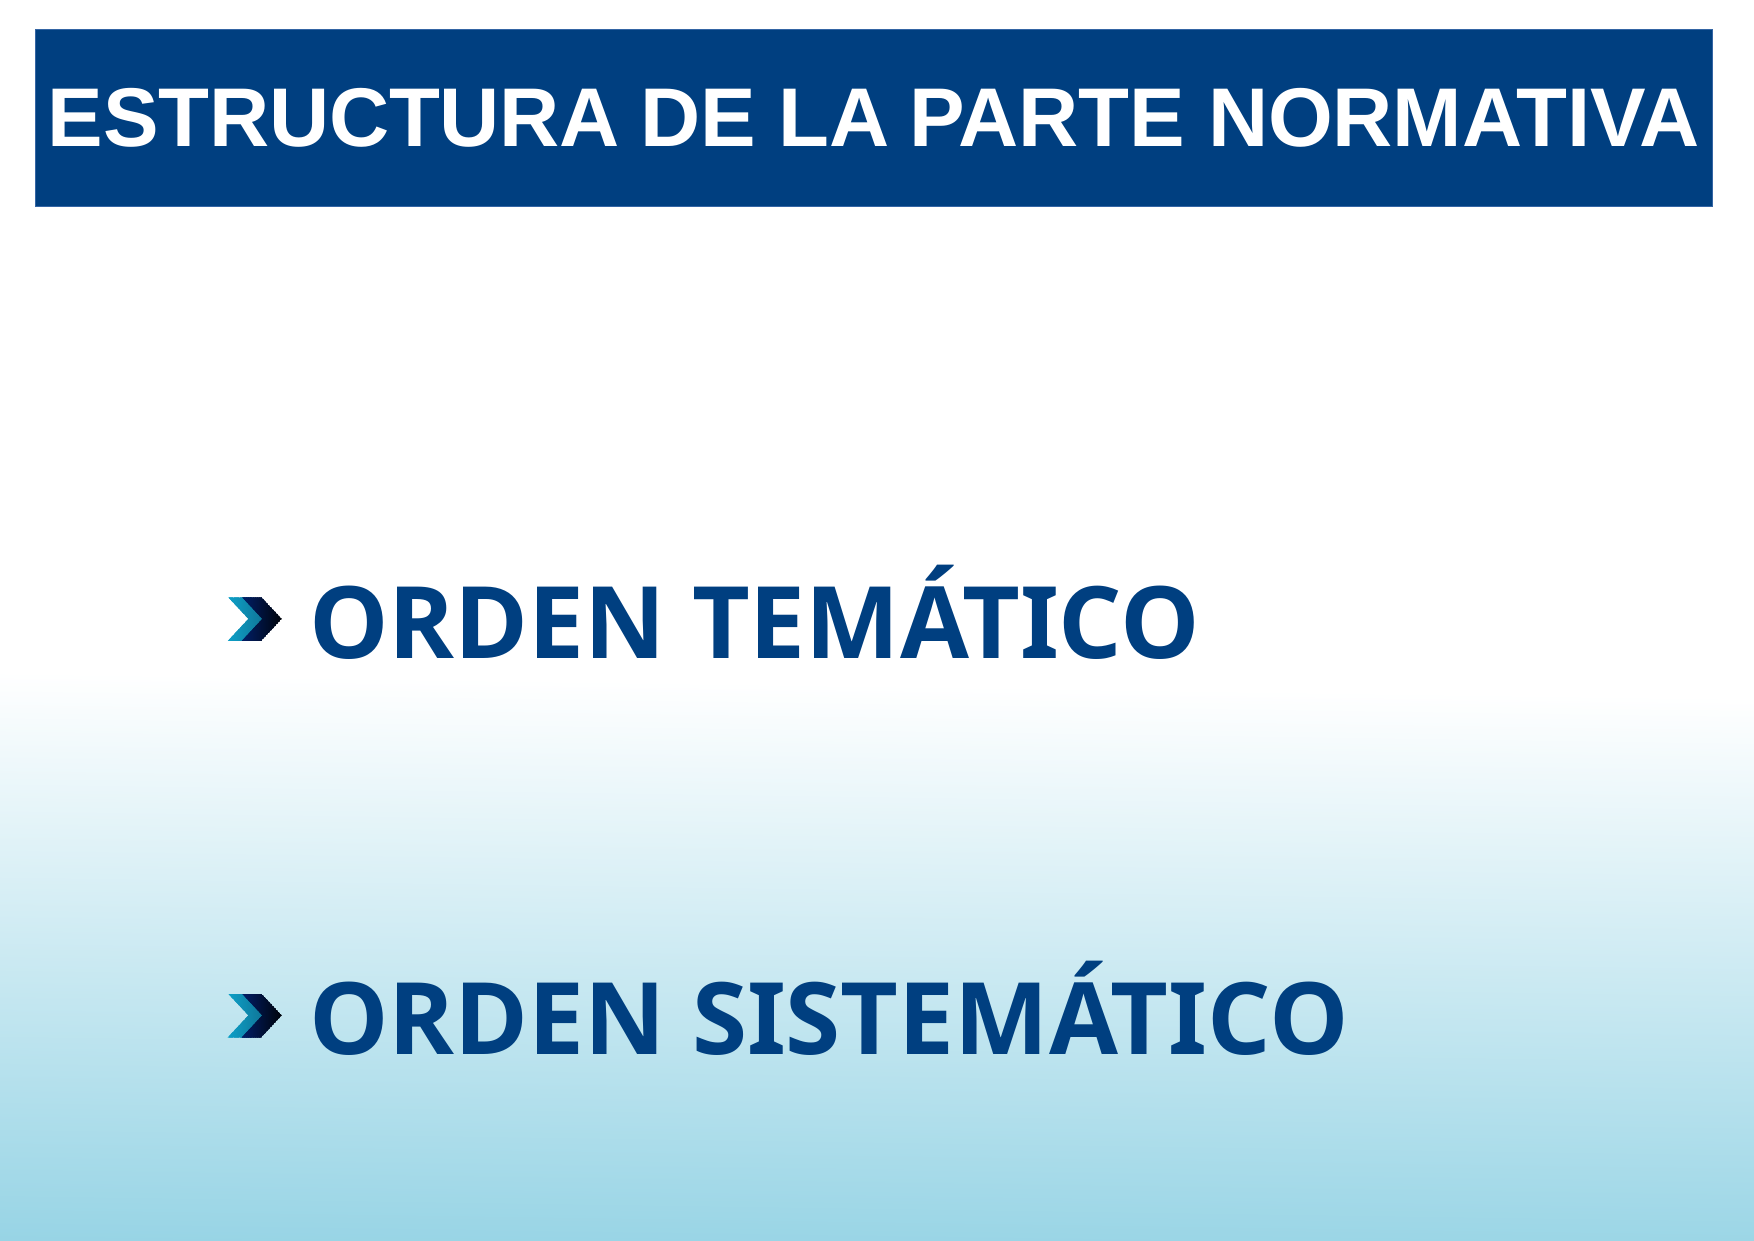

ESTRUCTURA DE LA PARTE NORMATIVA
 ORDEN TEMÁTICO
 ORDEN SISTEMÁTICO